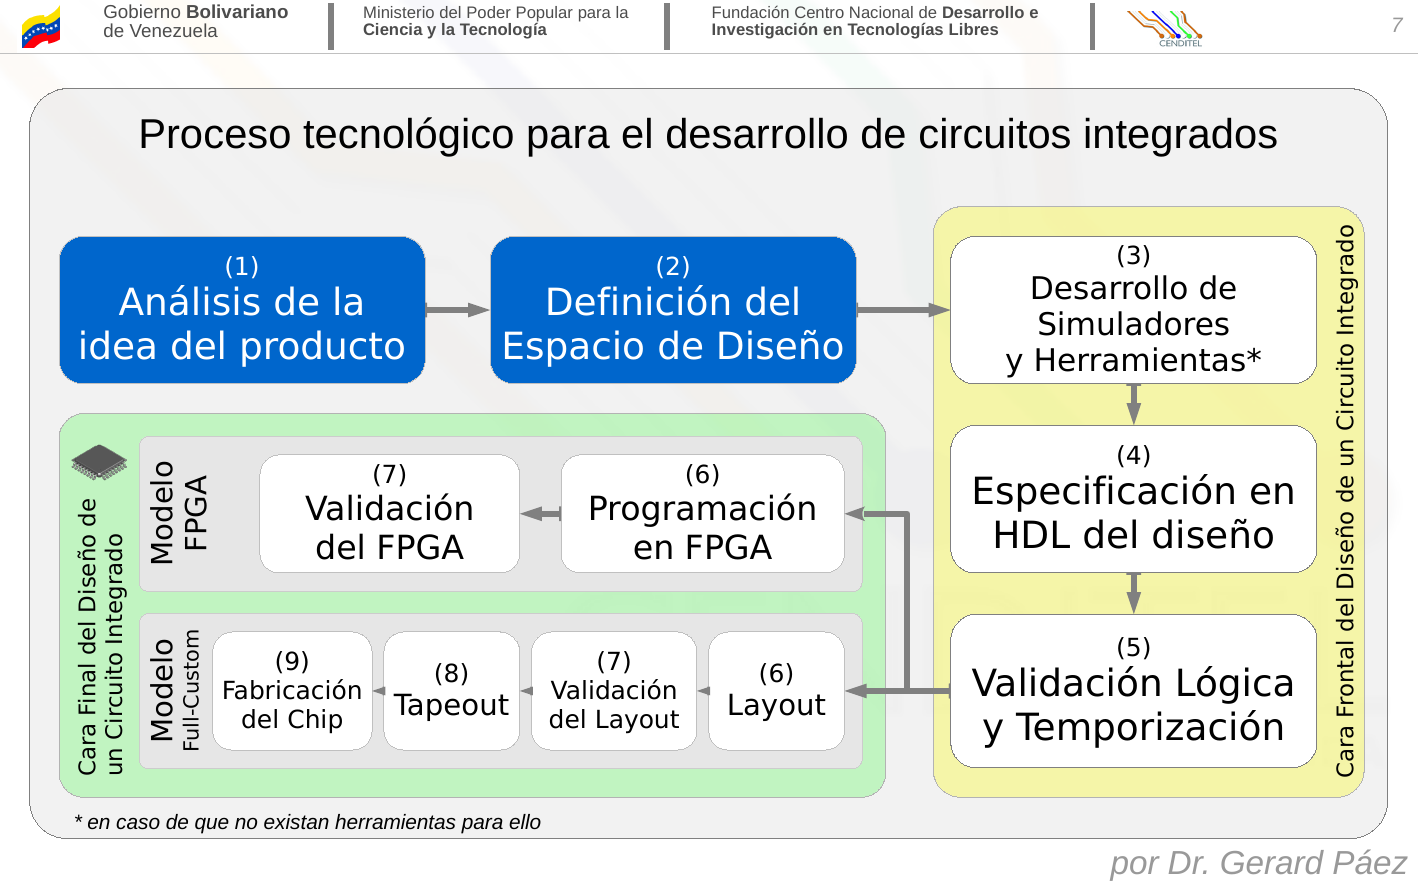

# Proceso tecnológico para el desarrollo de circuitos integrados
(1)
Análisis de la
idea del producto
(2)
Definición del
Espacio de Diseño
(3)
Desarrollo de
Simuladores
y Herramientas*
(4)
Especificación en
HDL del diseño
(7)
Validación
del FPGA
(6)
Programación
en FPGA
Modelo
FPGA
Cara Frontal del Diseño de un Circuito Integrado
Cara Final del Diseño de
un Circuito Integrado
(5)
Validación Lógica
y Temporización
(9)
Fabricación
del Chip
(8)
Tapeout
(7)
Validación
del Layout
(6)
Layout
Modelo
Full-Custom
* en caso de que no existan herramientas para ello
por Dr. Gerard Páez